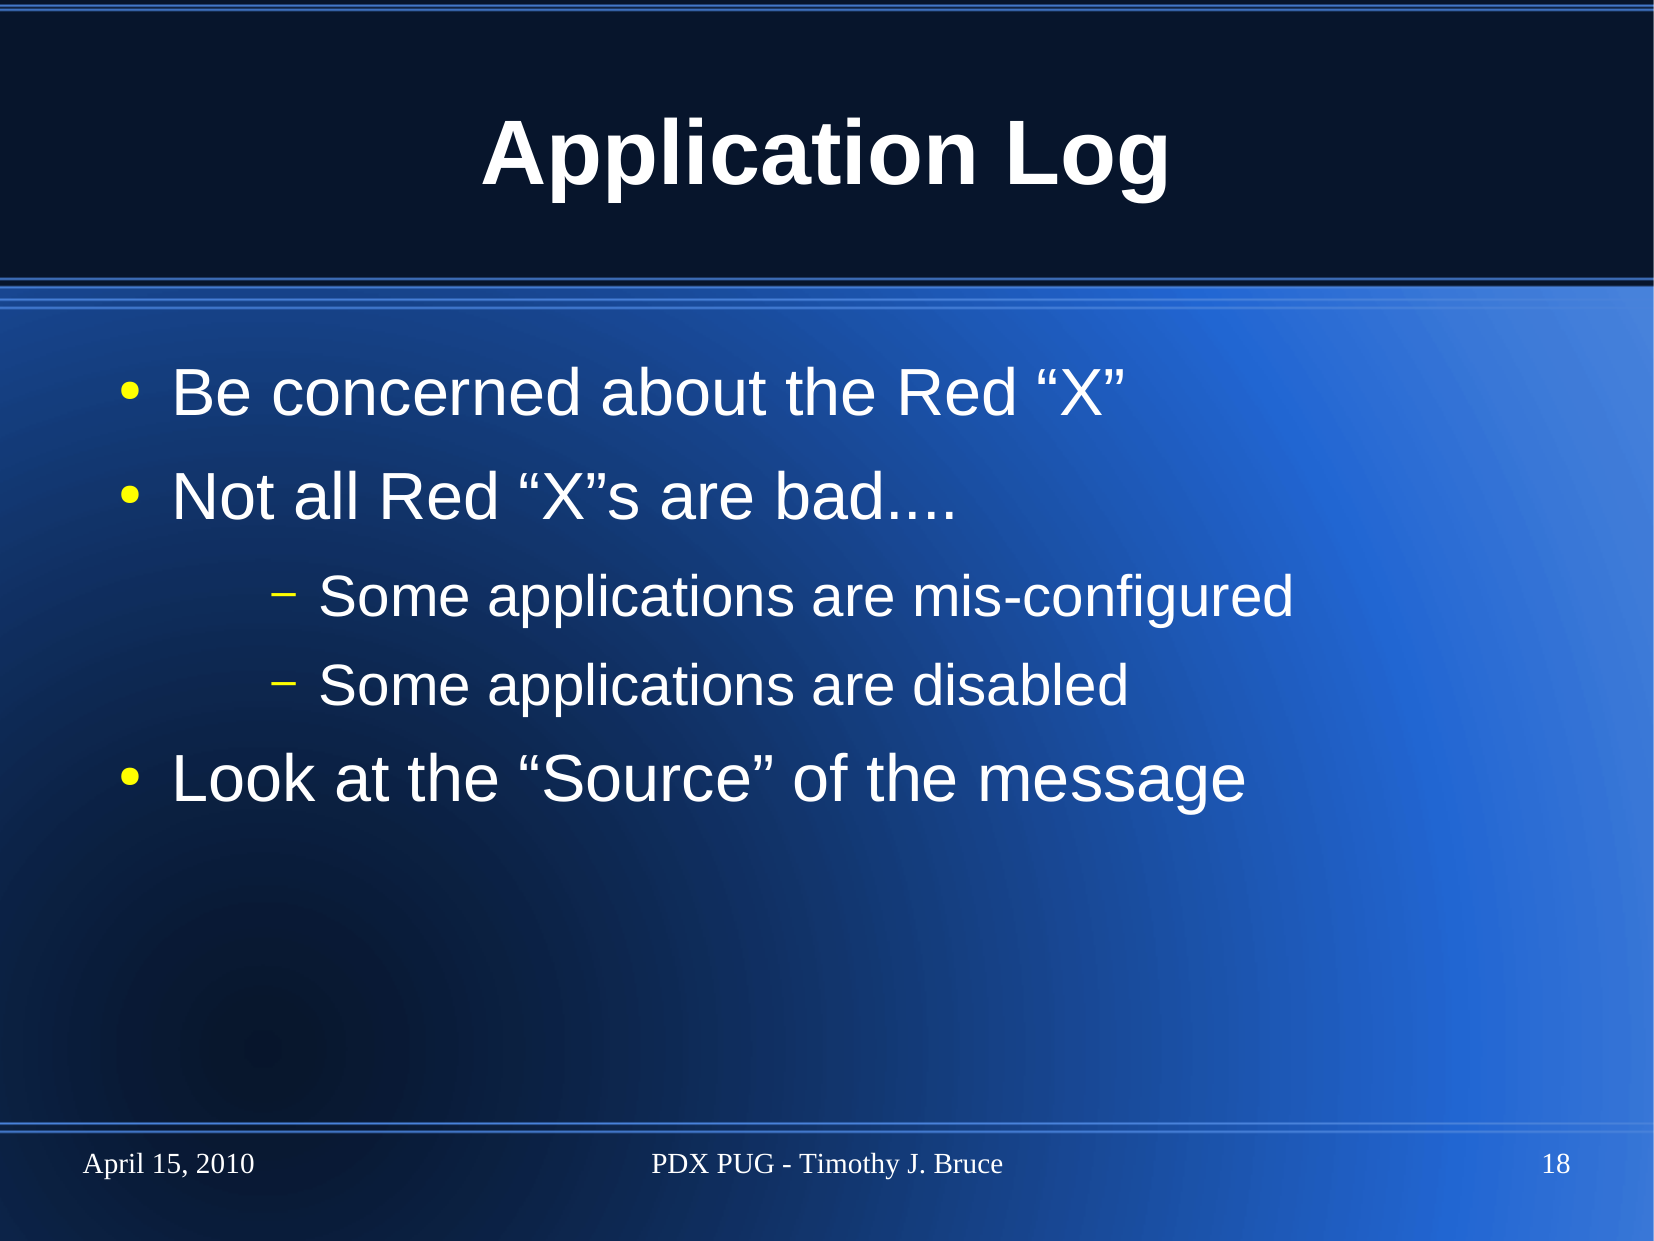

# Application Log
Be concerned about the Red “X”
Not all Red “X”s are bad....
Some applications are mis-configured
Some applications are disabled
Look at the “Source” of the message
April 15, 2010
PDX PUG - Timothy J. Bruce
18